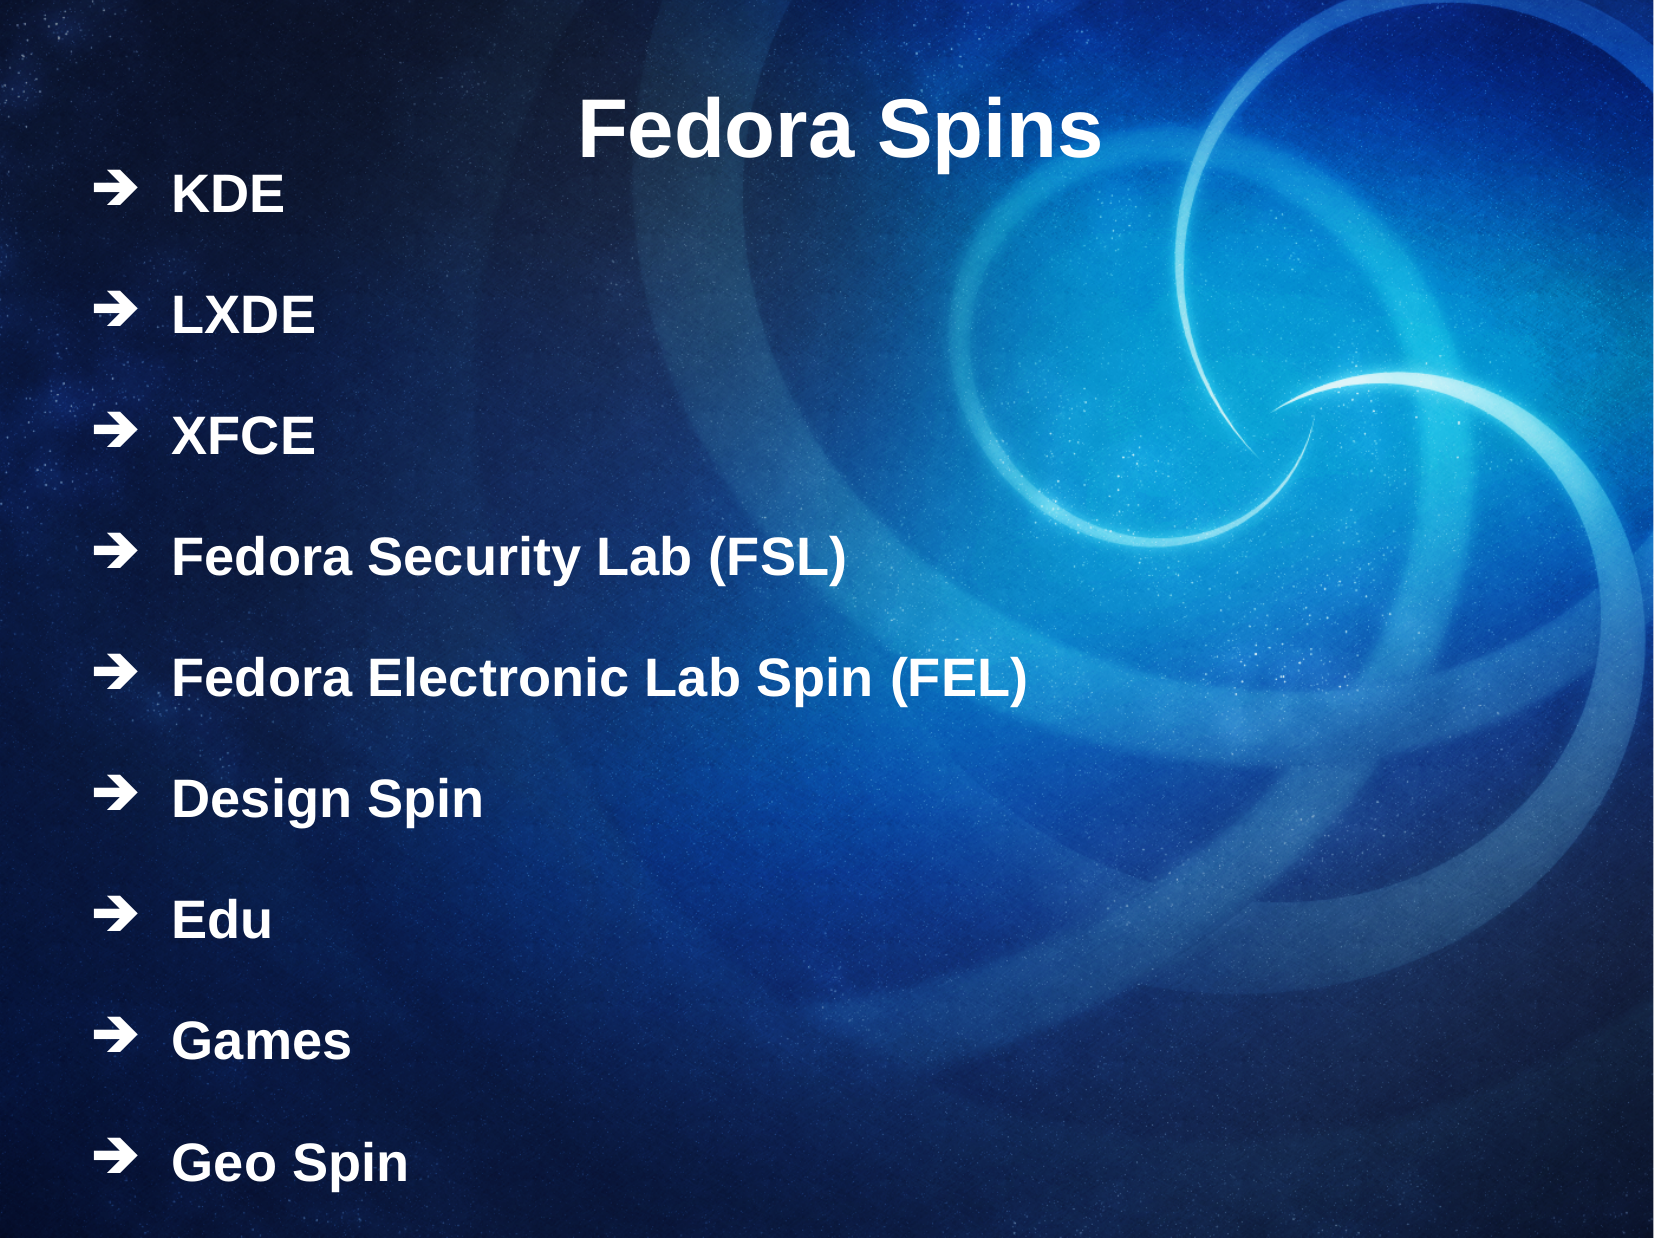

Fedora Spins
 KDE
 LXDE
 XFCE
 Fedora Security Lab (FSL)
 Fedora Electronic Lab Spin (FEL)
 Design Spin
 Edu
 Games
 Geo Spin